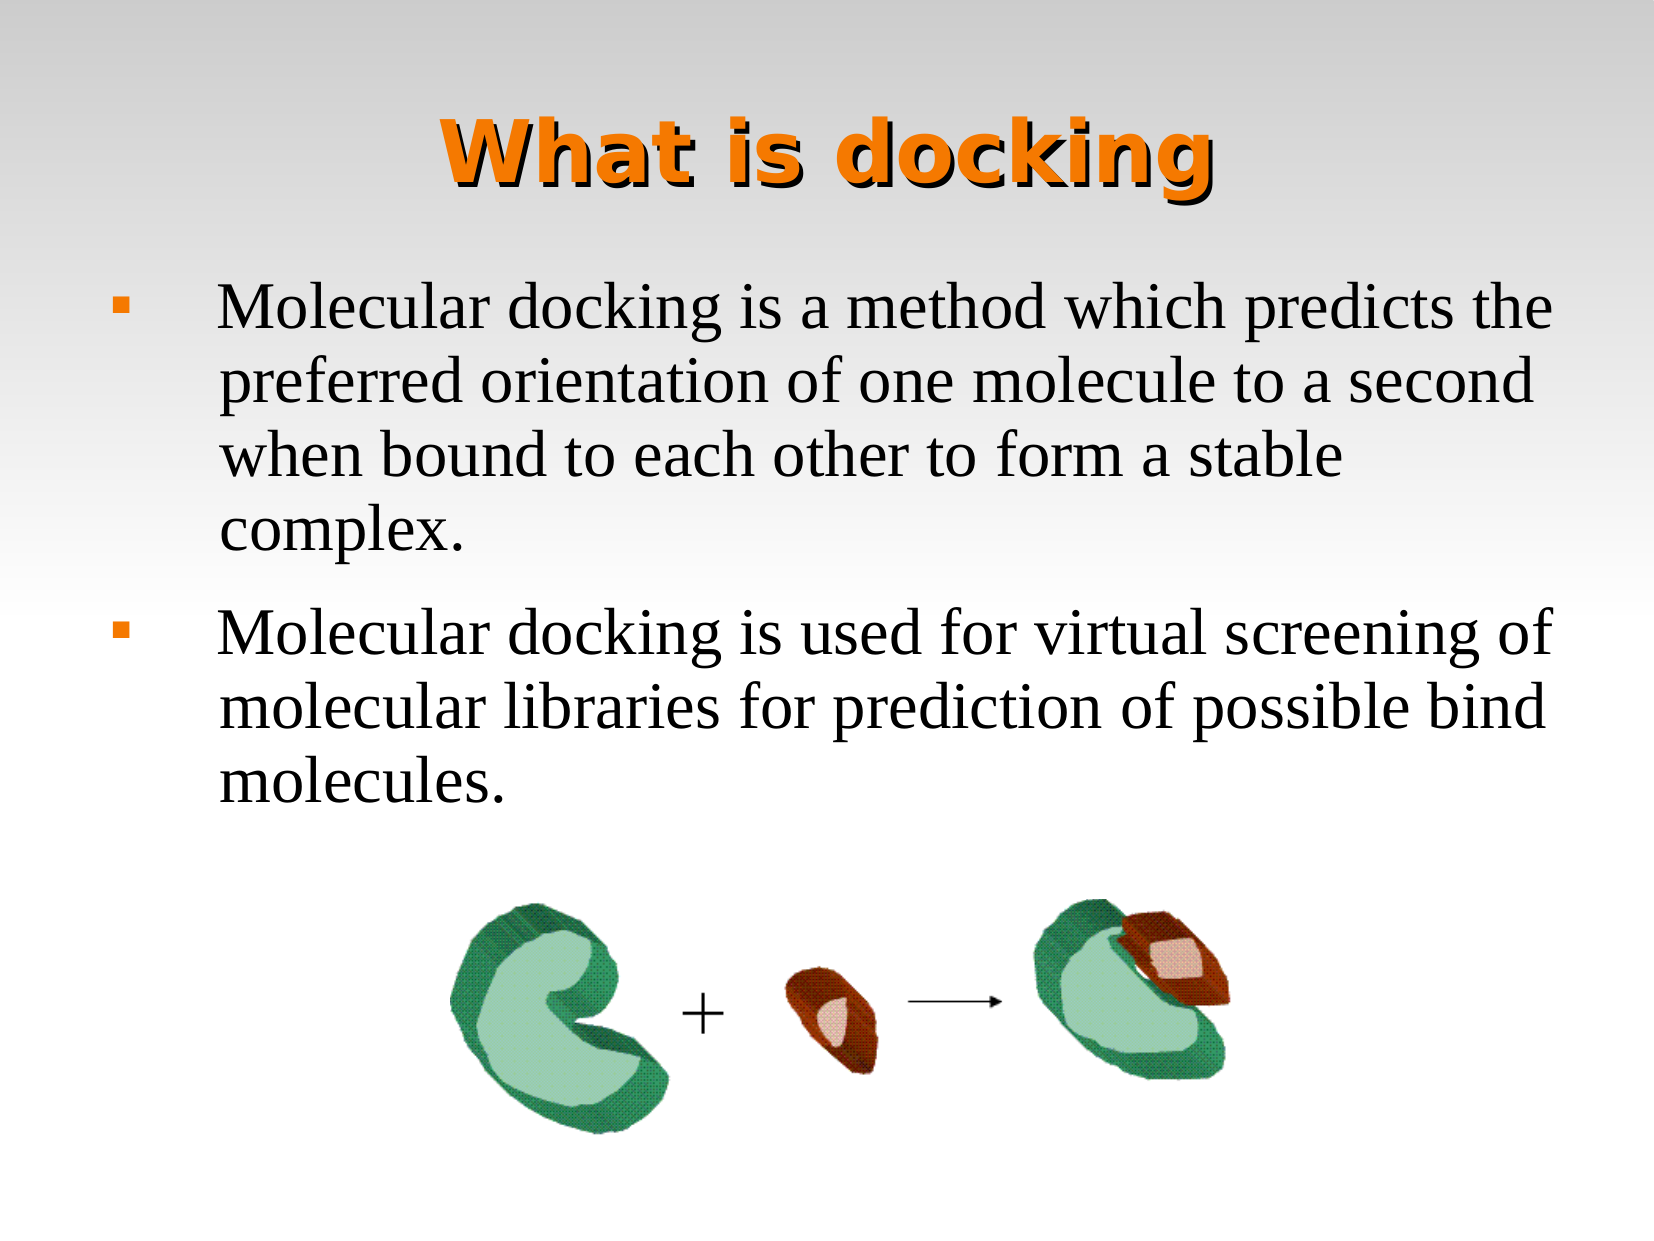

# What is docking
 Molecular docking is a method which predicts the preferred orientation of one molecule to a second when bound to each other to form a stable complex.
 Molecular docking is used for virtual screening of molecular libraries for prediction of possible bind molecules.